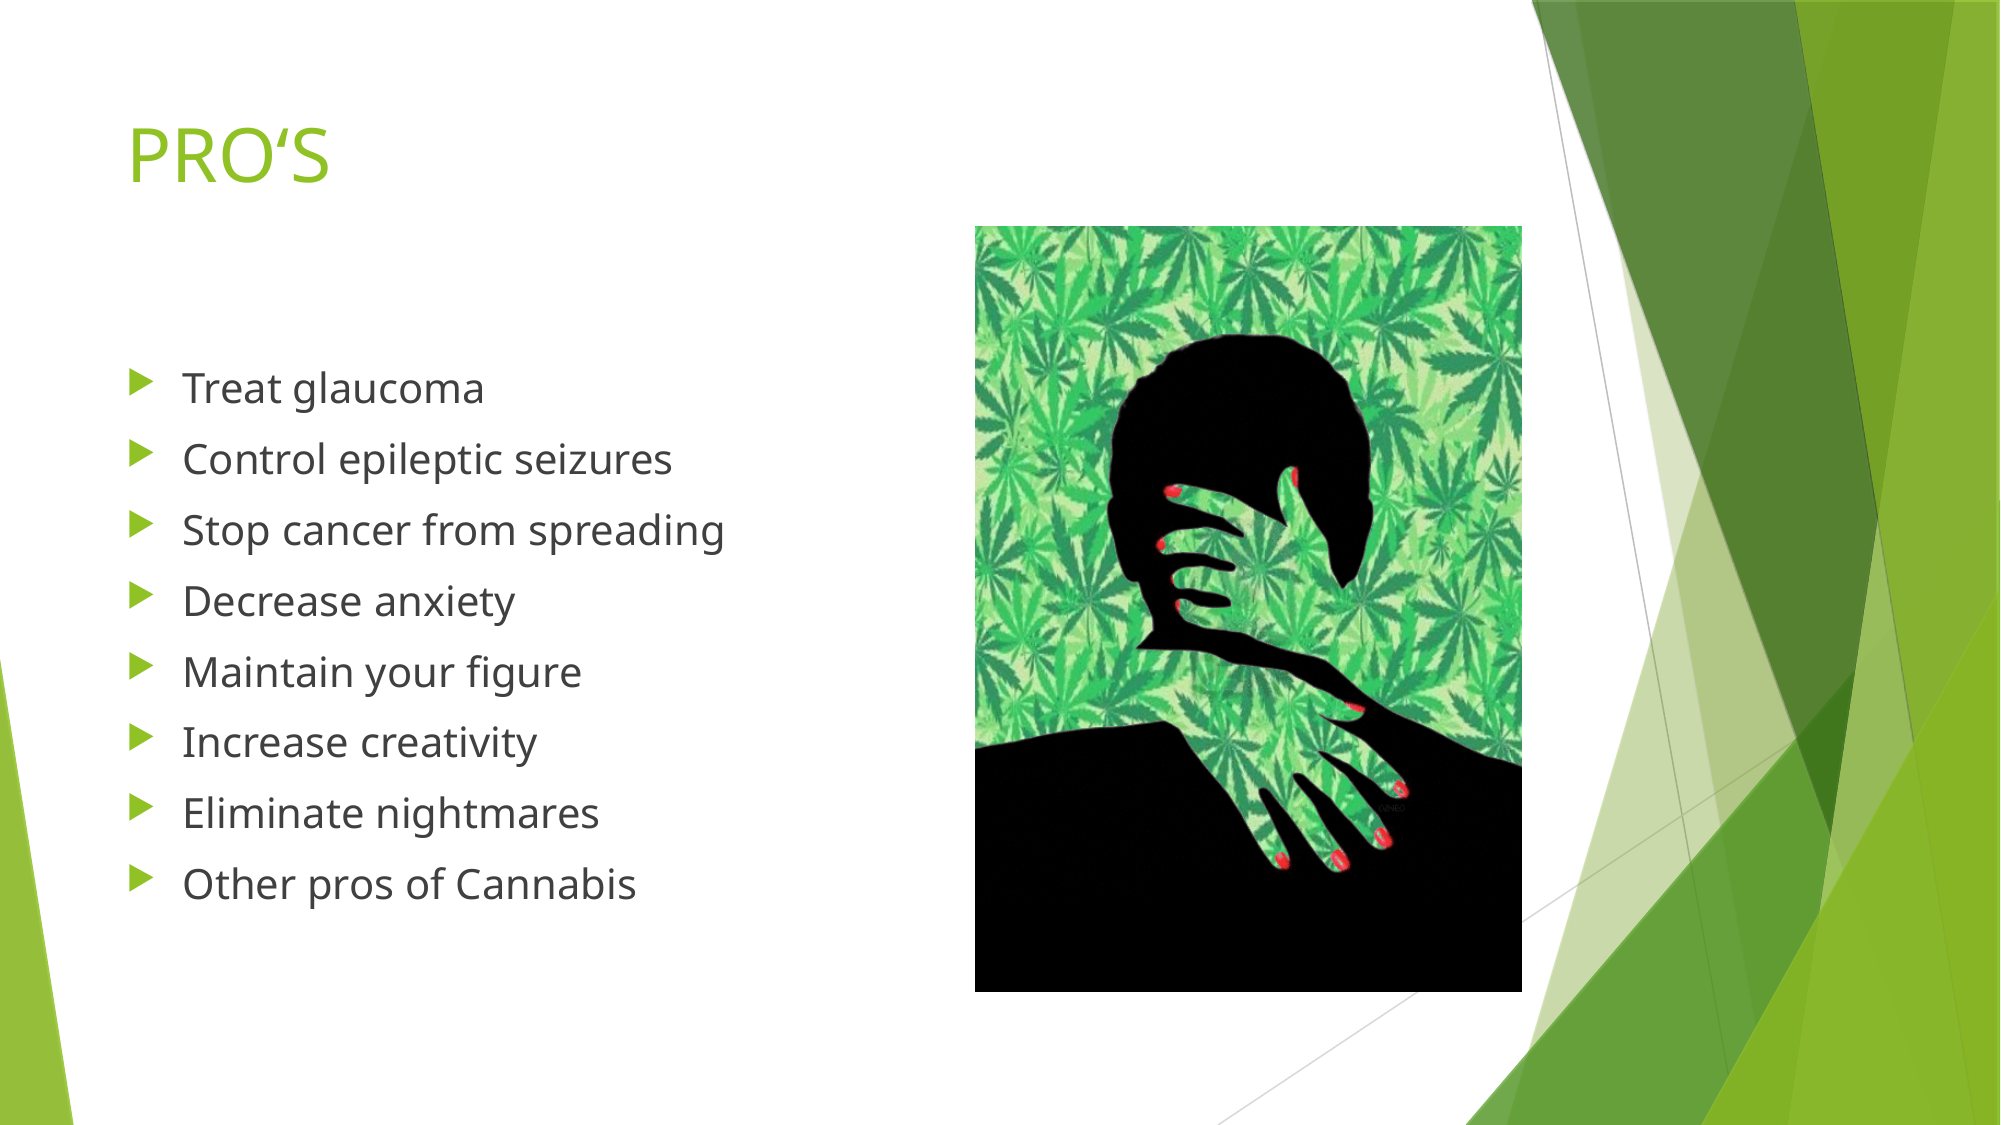

# PRO‘S
Treat glaucoma
Control epileptic seizures
Stop cancer from spreading
Decrease anxiety
Maintain your figure
Increase creativity
Eliminate nightmares
Other pros of Cannabis